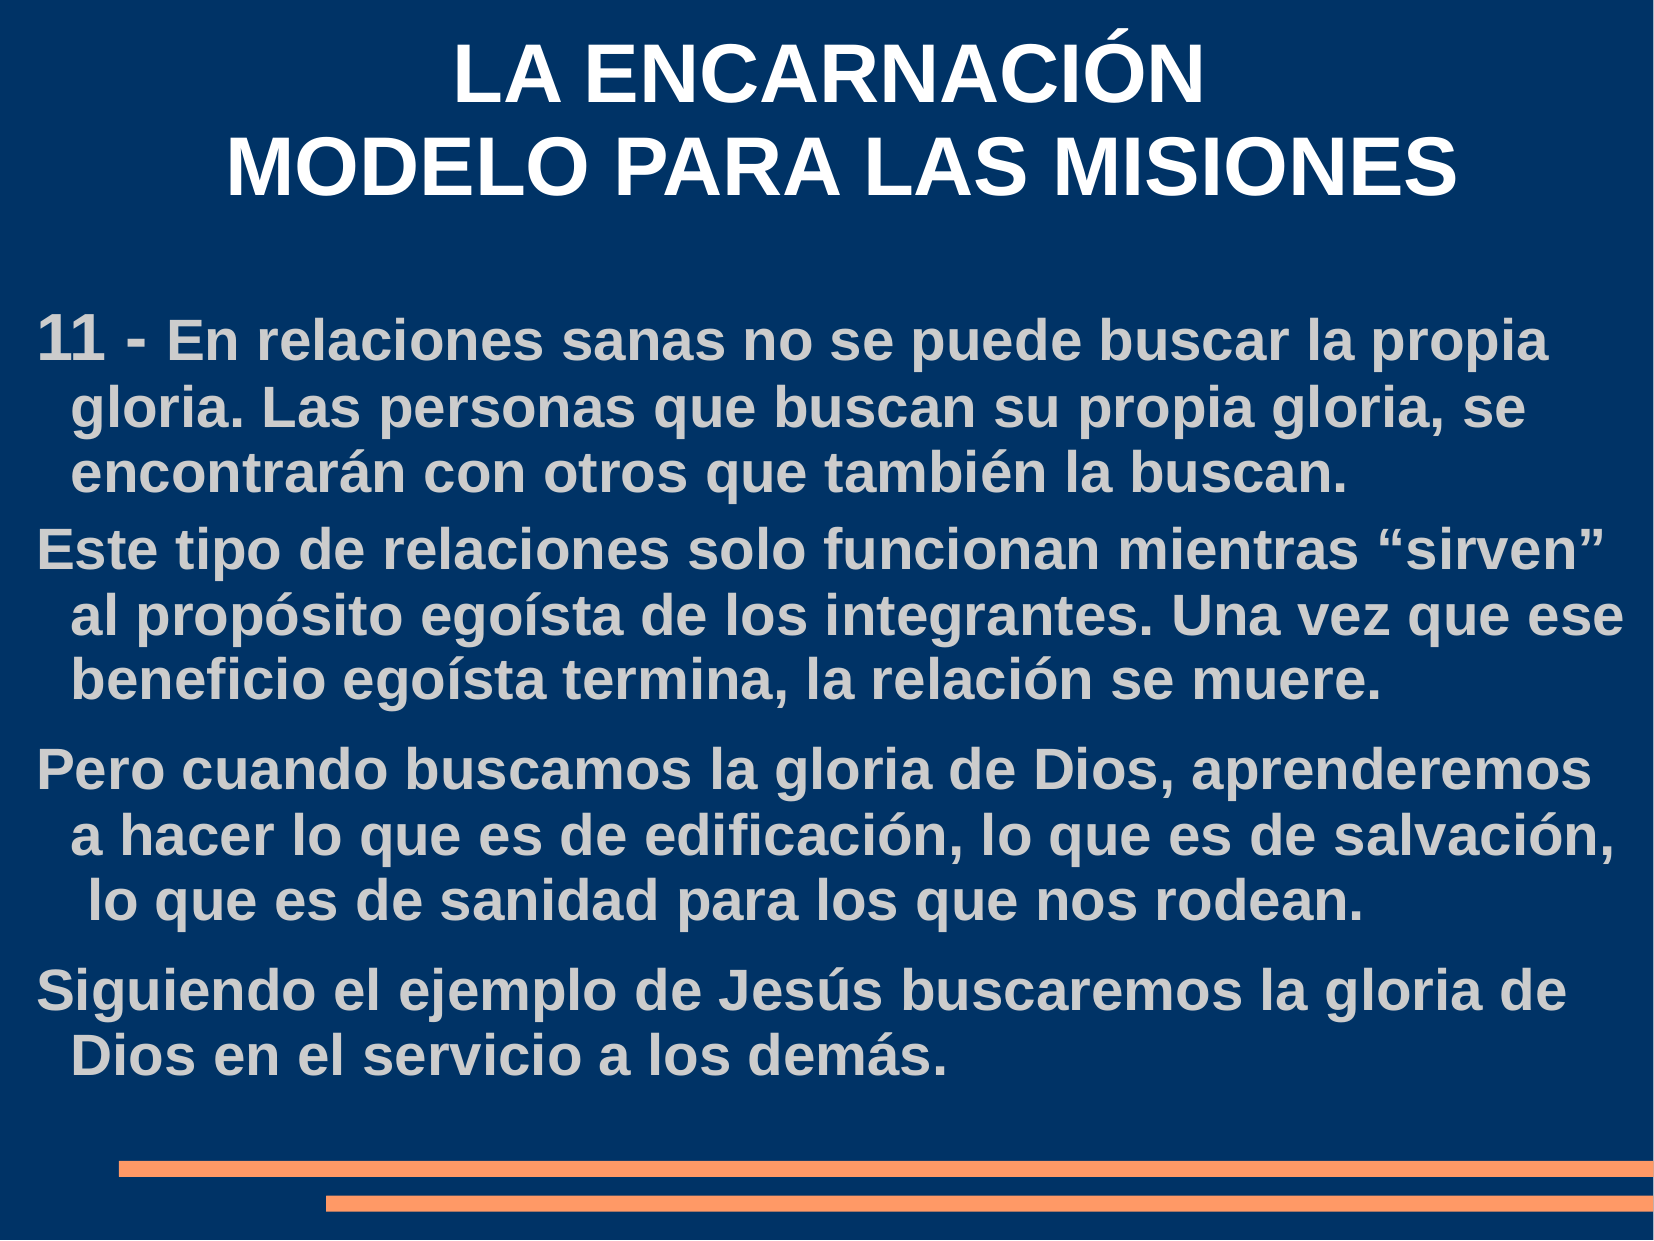

# LA ENCARNACIÓN MODELO PARA LAS MISIONES
11 - En relaciones sanas no se puede buscar la propia gloria. Las personas que buscan su propia gloria, se encontrarán con otros que también la buscan.
Este tipo de relaciones solo funcionan mientras “sirven” al propósito egoísta de los integrantes. Una vez que ese beneficio egoísta termina, la relación se muere.
Pero cuando buscamos la gloria de Dios, aprenderemos a hacer lo que es de edificación, lo que es de salvación, lo que es de sanidad para los que nos rodean.
Siguiendo el ejemplo de Jesús buscaremos la gloria de Dios en el servicio a los demás.